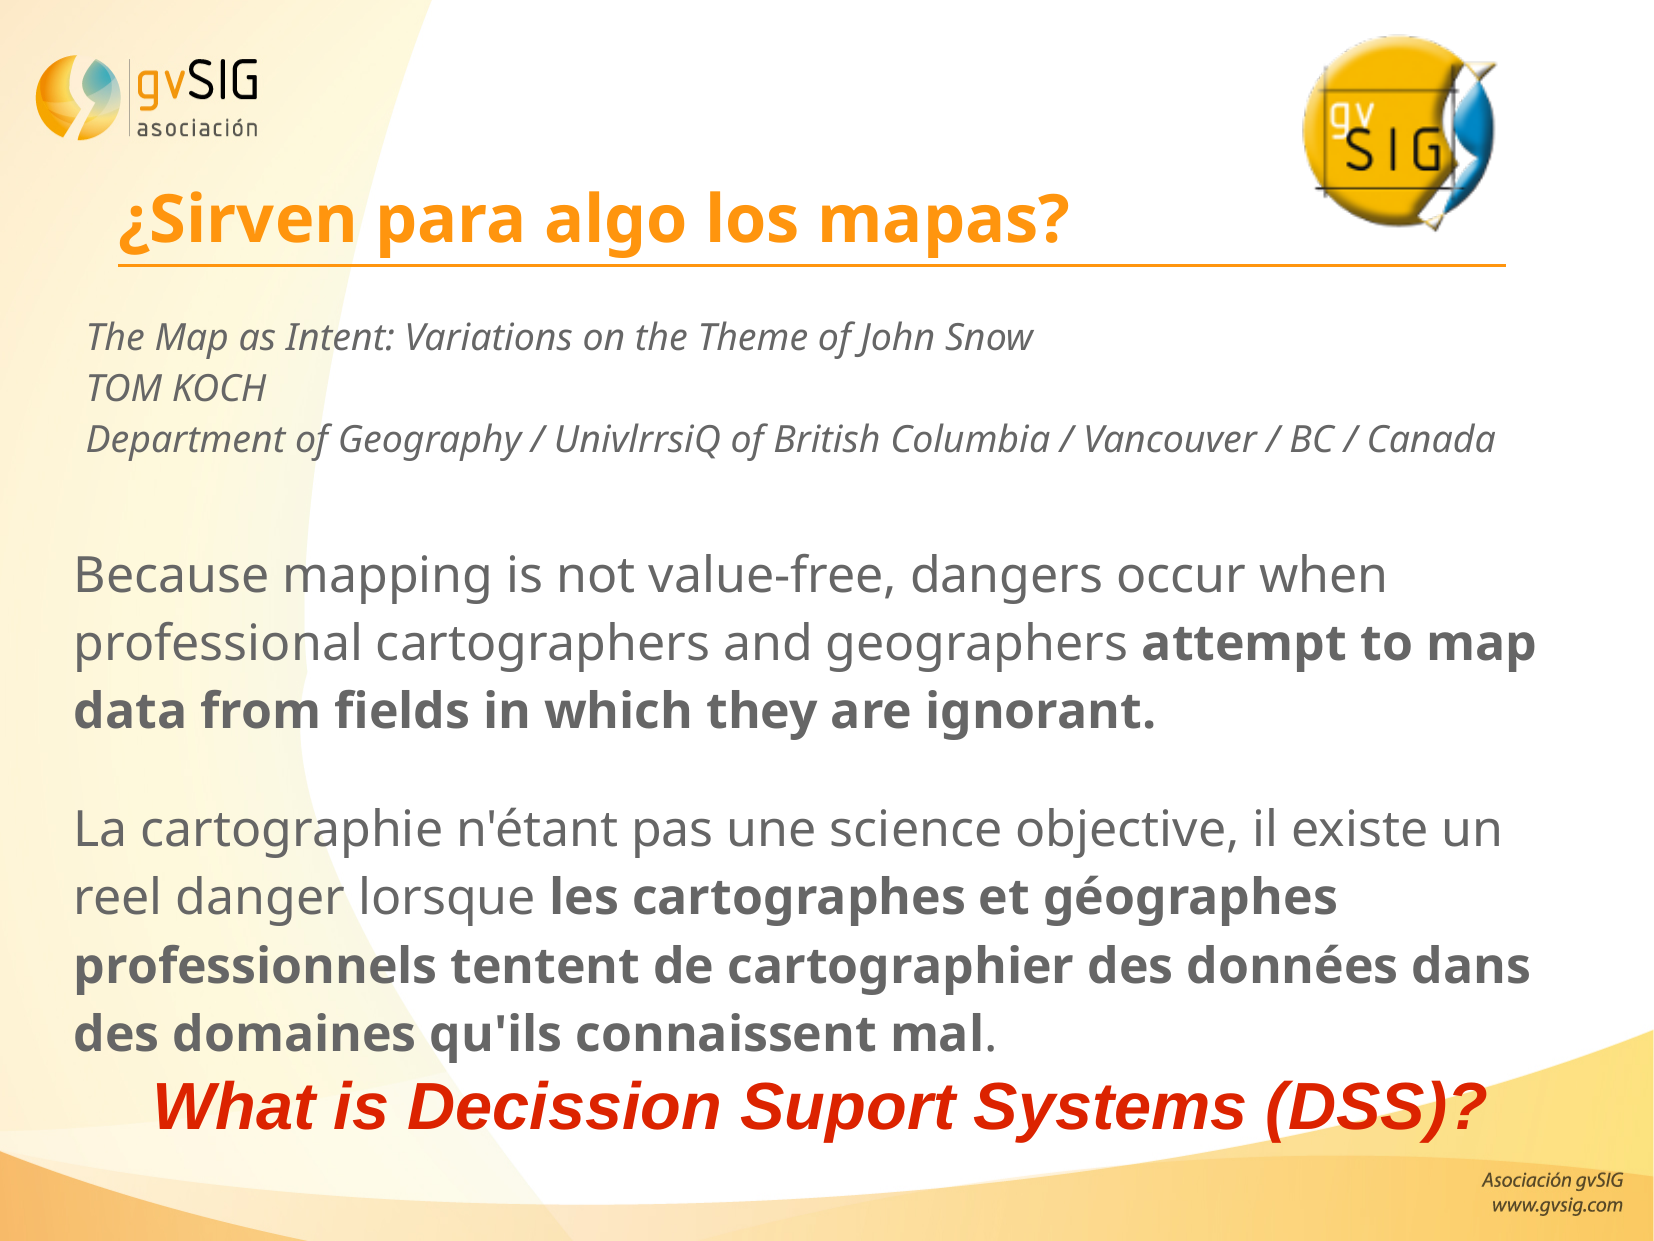

¿Sirven para algo los mapas?
The Map as Intent: Variations on the Theme of John Snow
TOM KOCH
Department of Geography / UnivlrrsiQ of British Columbia / Vancouver / BC / Canada
Because mapping is not value-free, dangers occur when professional cartographers and geographers attempt to map data from fields in which they are ignorant.
La cartographie n'étant pas une science objective, il existe un reel danger lorsque les cartographes et géographes professionnels tentent de cartographier des données dans des domaines qu'ils connaissent mal.
What is Decission Suport Systems (DSS)?